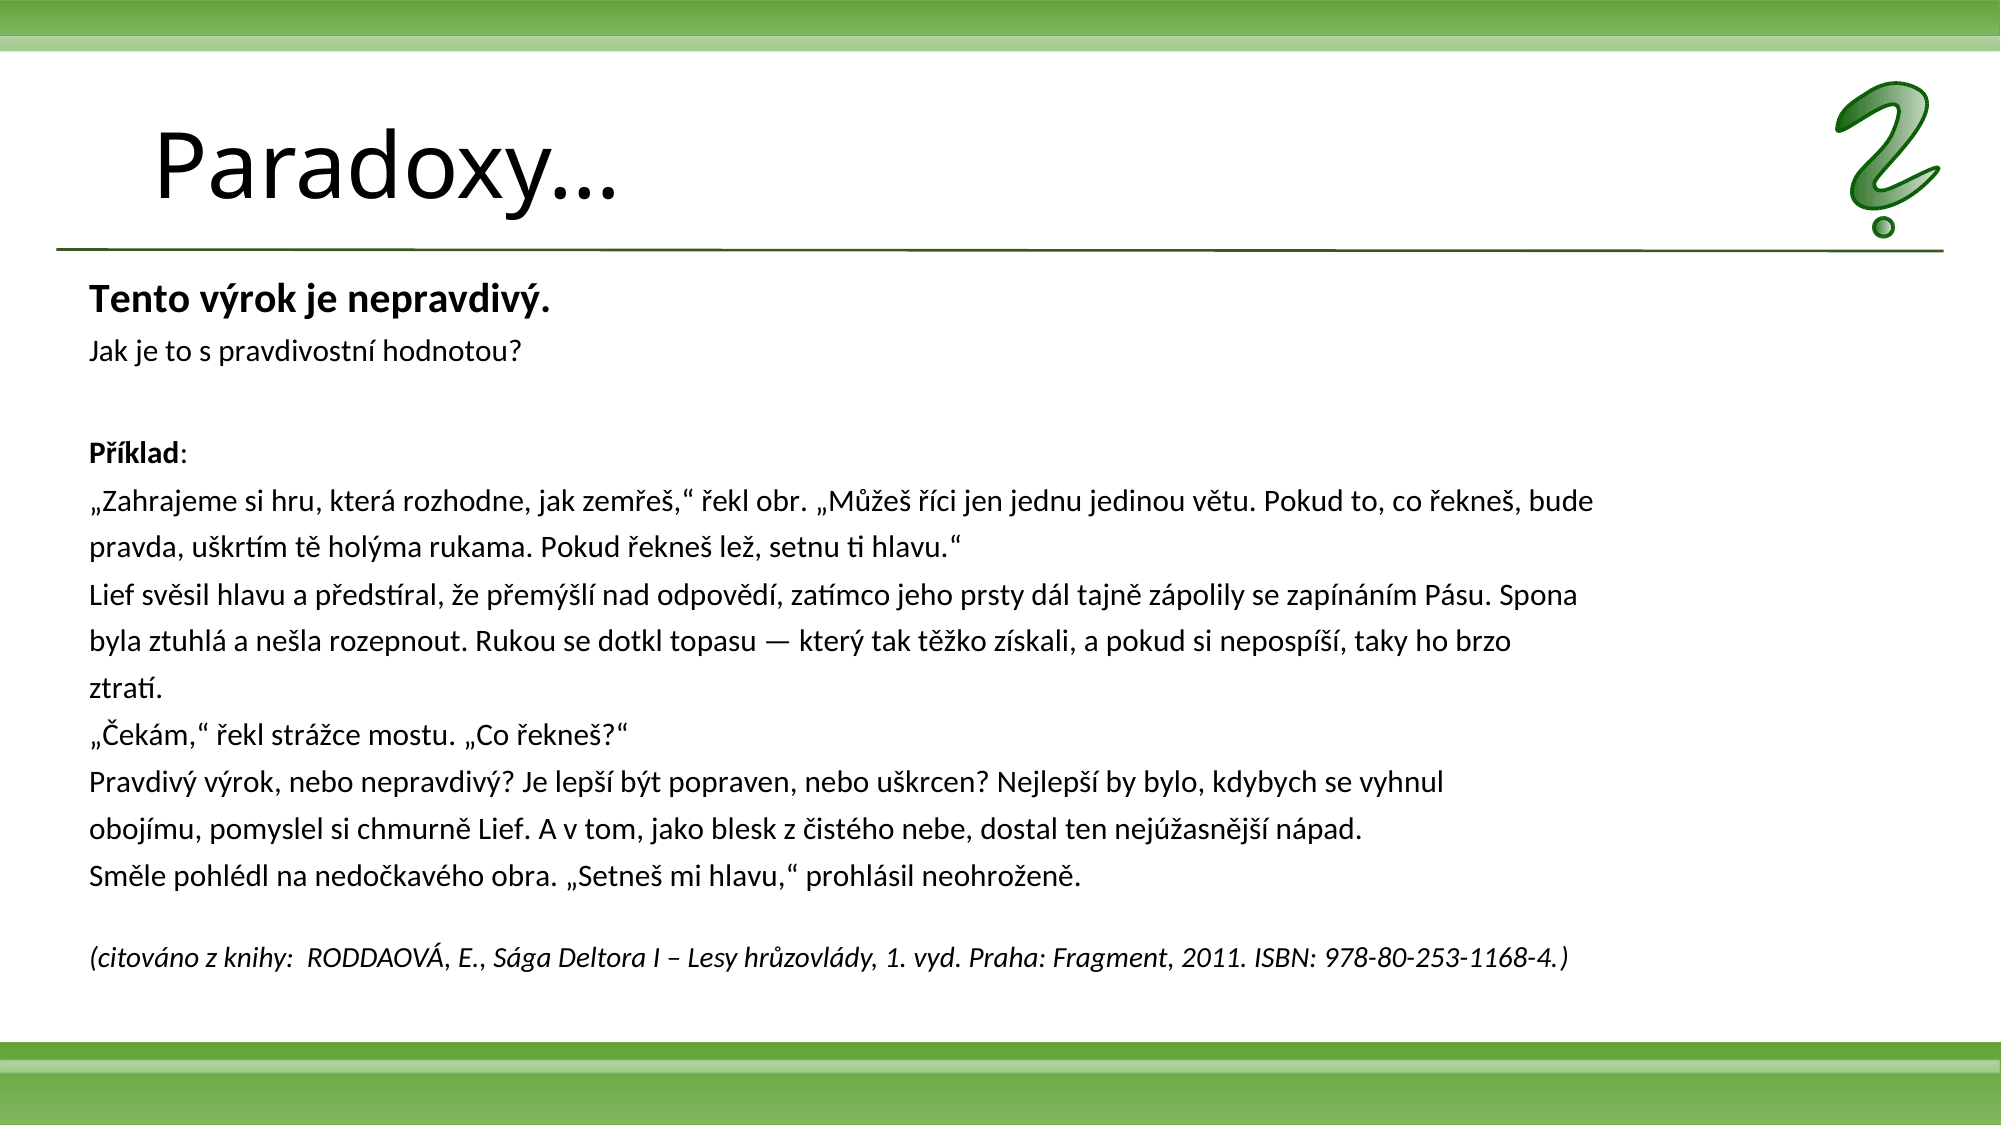

# Paradoxy…
Tento výrok je nepravdivý.
Jak je to s pravdivostní hodnotou?
Příklad:
„Zahrajeme si hru, která rozhodne, jak zemřeš,“ řekl obr. „Můžeš říci jen jednu jedinou větu. Pokud to, co řekneš, bude
pravda, uškrtím tě holýma rukama. Pokud řekneš lež, setnu ti hlavu.“
Lief svěsil hlavu a předstíral, že přemýšlí nad odpovědí, zatímco jeho prsty dál tajně zápolily se zapínáním Pásu. Spona
byla ztuhlá a nešla rozepnout. Rukou se dotkl topasu — který tak těžko získali, a pokud si nepospíší, taky ho brzo
ztratí.
„Čekám,“ řekl strážce mostu. „Co řekneš?“
Pravdivý výrok, nebo nepravdivý? Je lepší být popraven, nebo uškrcen? Nejlepší by bylo, kdybych se vyhnul
obojímu, pomyslel si chmurně Lief. A v tom, jako blesk z čistého nebe, dostal ten nejúžasnější nápad.
Směle pohlédl na nedočkavého obra. „Setneš mi hlavu,“ prohlásil neohroženě.
(citováno z knihy: RODDAOVÁ, E., Sága Deltora I – Lesy hrůzovlády, 1. vyd. Praha: Fragment, 2011. ISBN: 978-80-253-1168-4.)